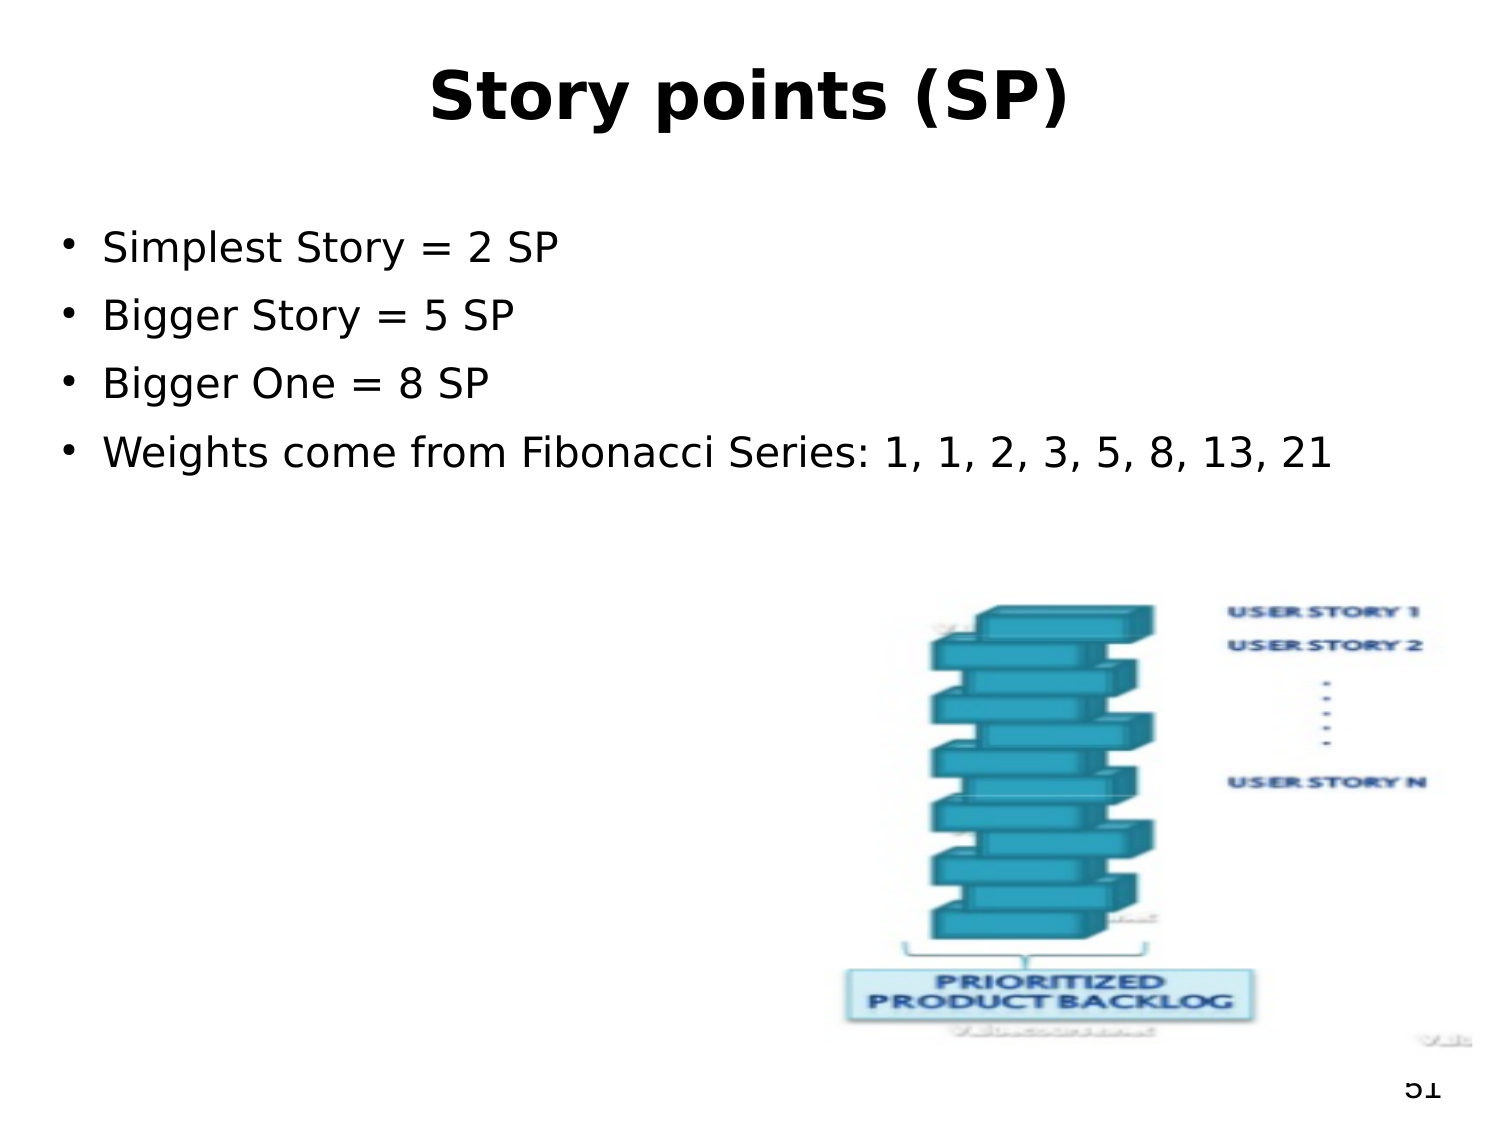

# Story points (SP)
Simplest Story = 2 SP
Bigger Story = 5 SP
Bigger One = 8 SP
Weights come from Fibonacci Series: 1, 1, 2, 3, 5, 8, 13, 21